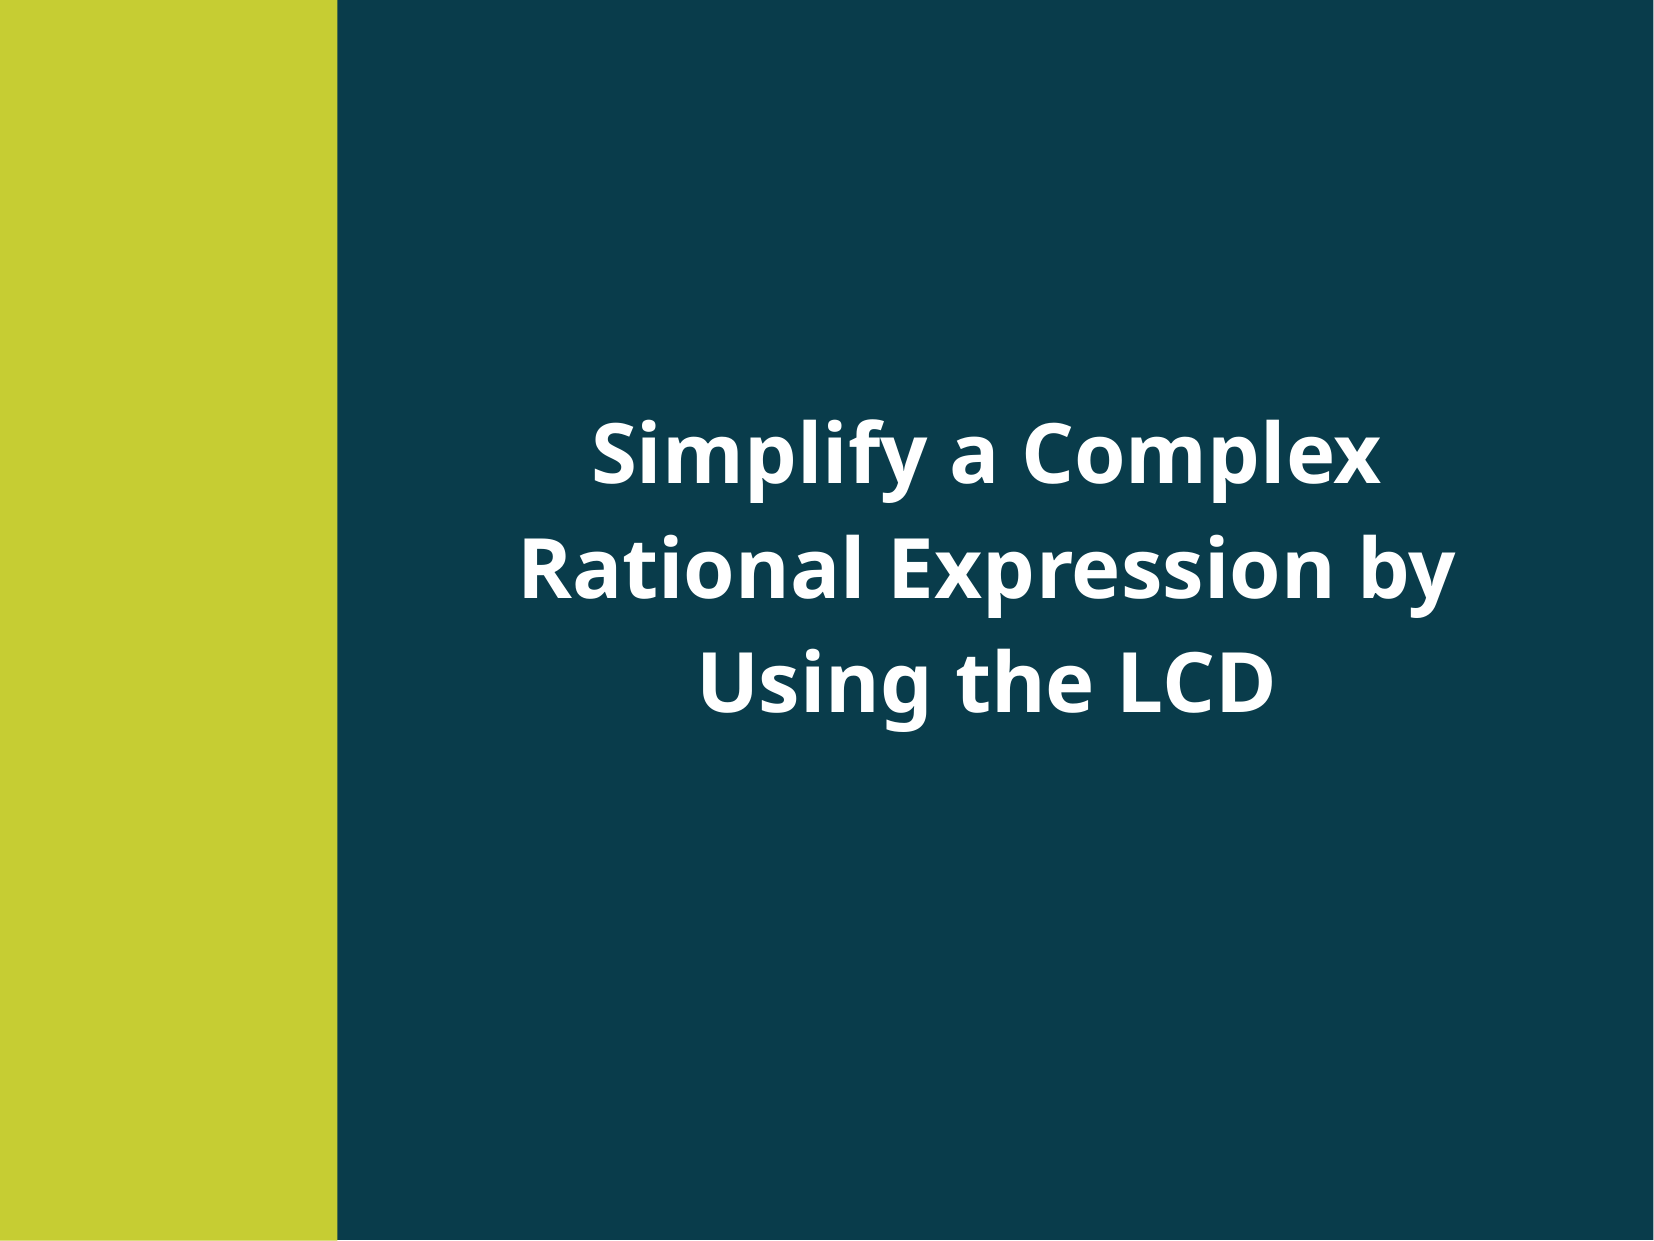

# Simplify a Complex Rational Expression by Using the LCD